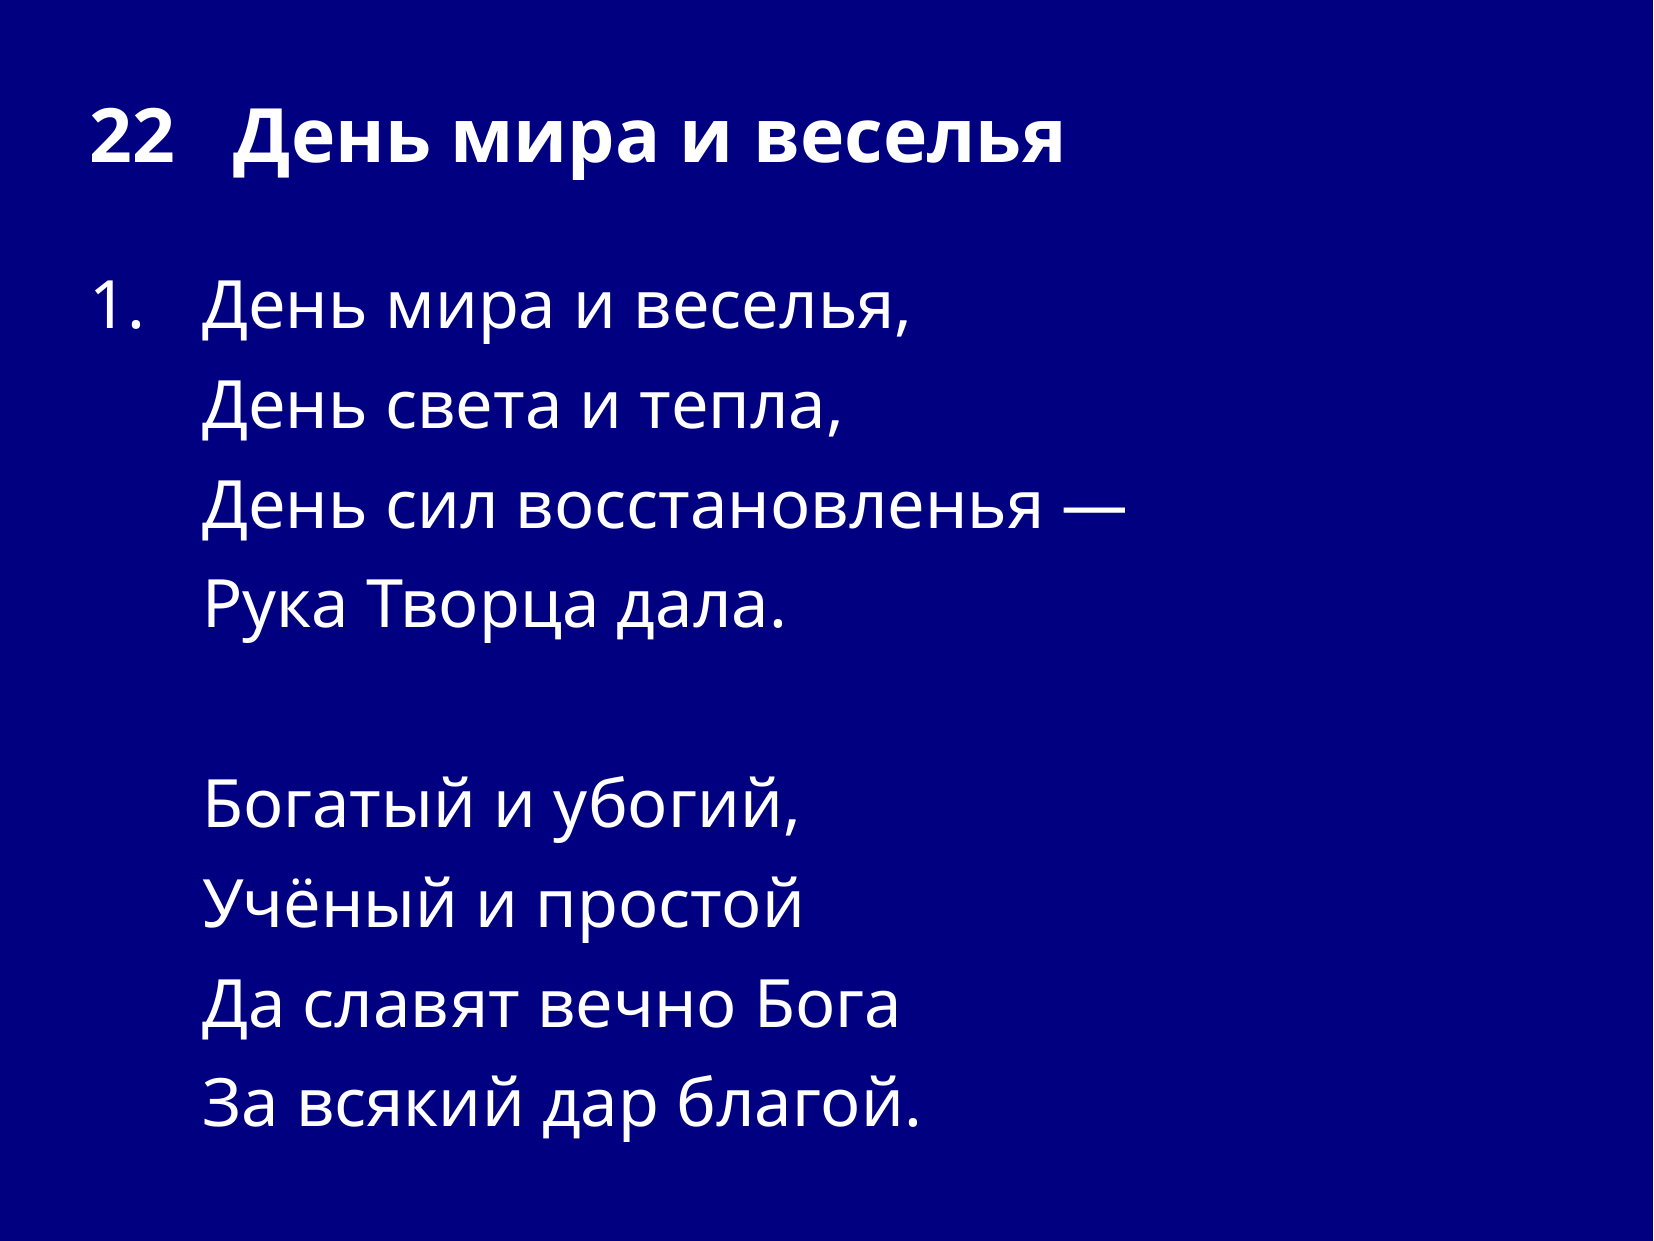

22 День мира и веселья
1.	День мира и веселья,
	День света и тепла,
	День сил восстановленья —
	Рука Творца дала.
	Богатый и убогий,
	Учёный и простой
	Да славят вечно Бога
	За всякий дар благой.